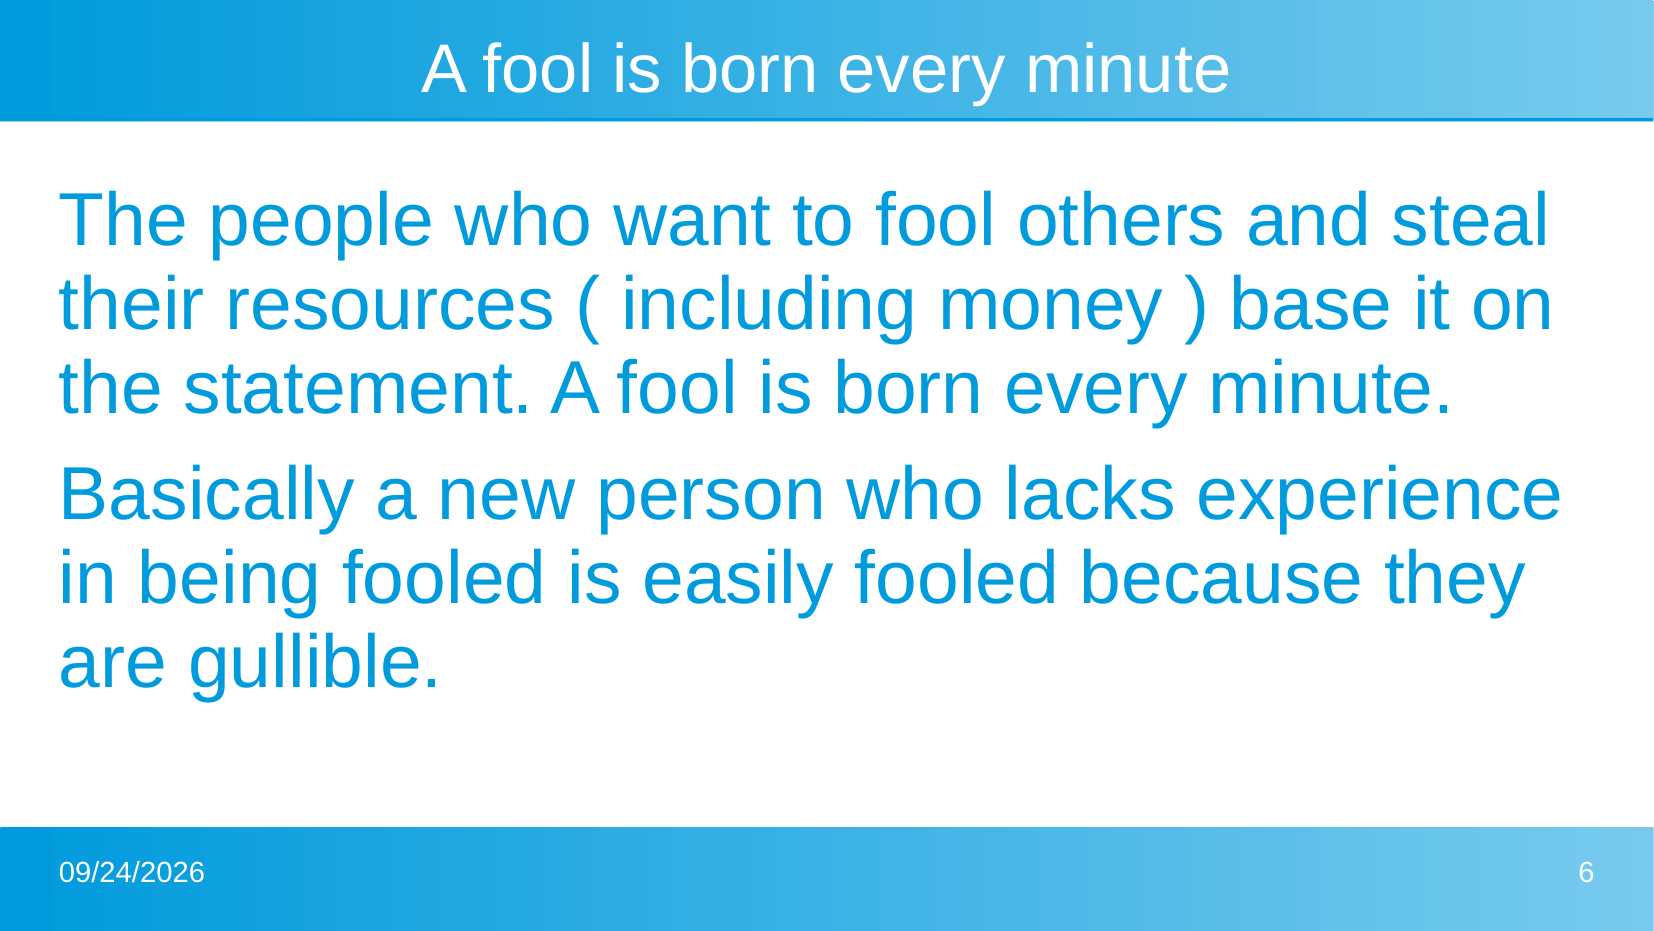

# A fool is born every minute
The people who want to fool others and steal their resources ( including money ) base it on the statement. A fool is born every minute.
Basically a new person who lacks experience in being fooled is easily fooled because they are gullible.
6